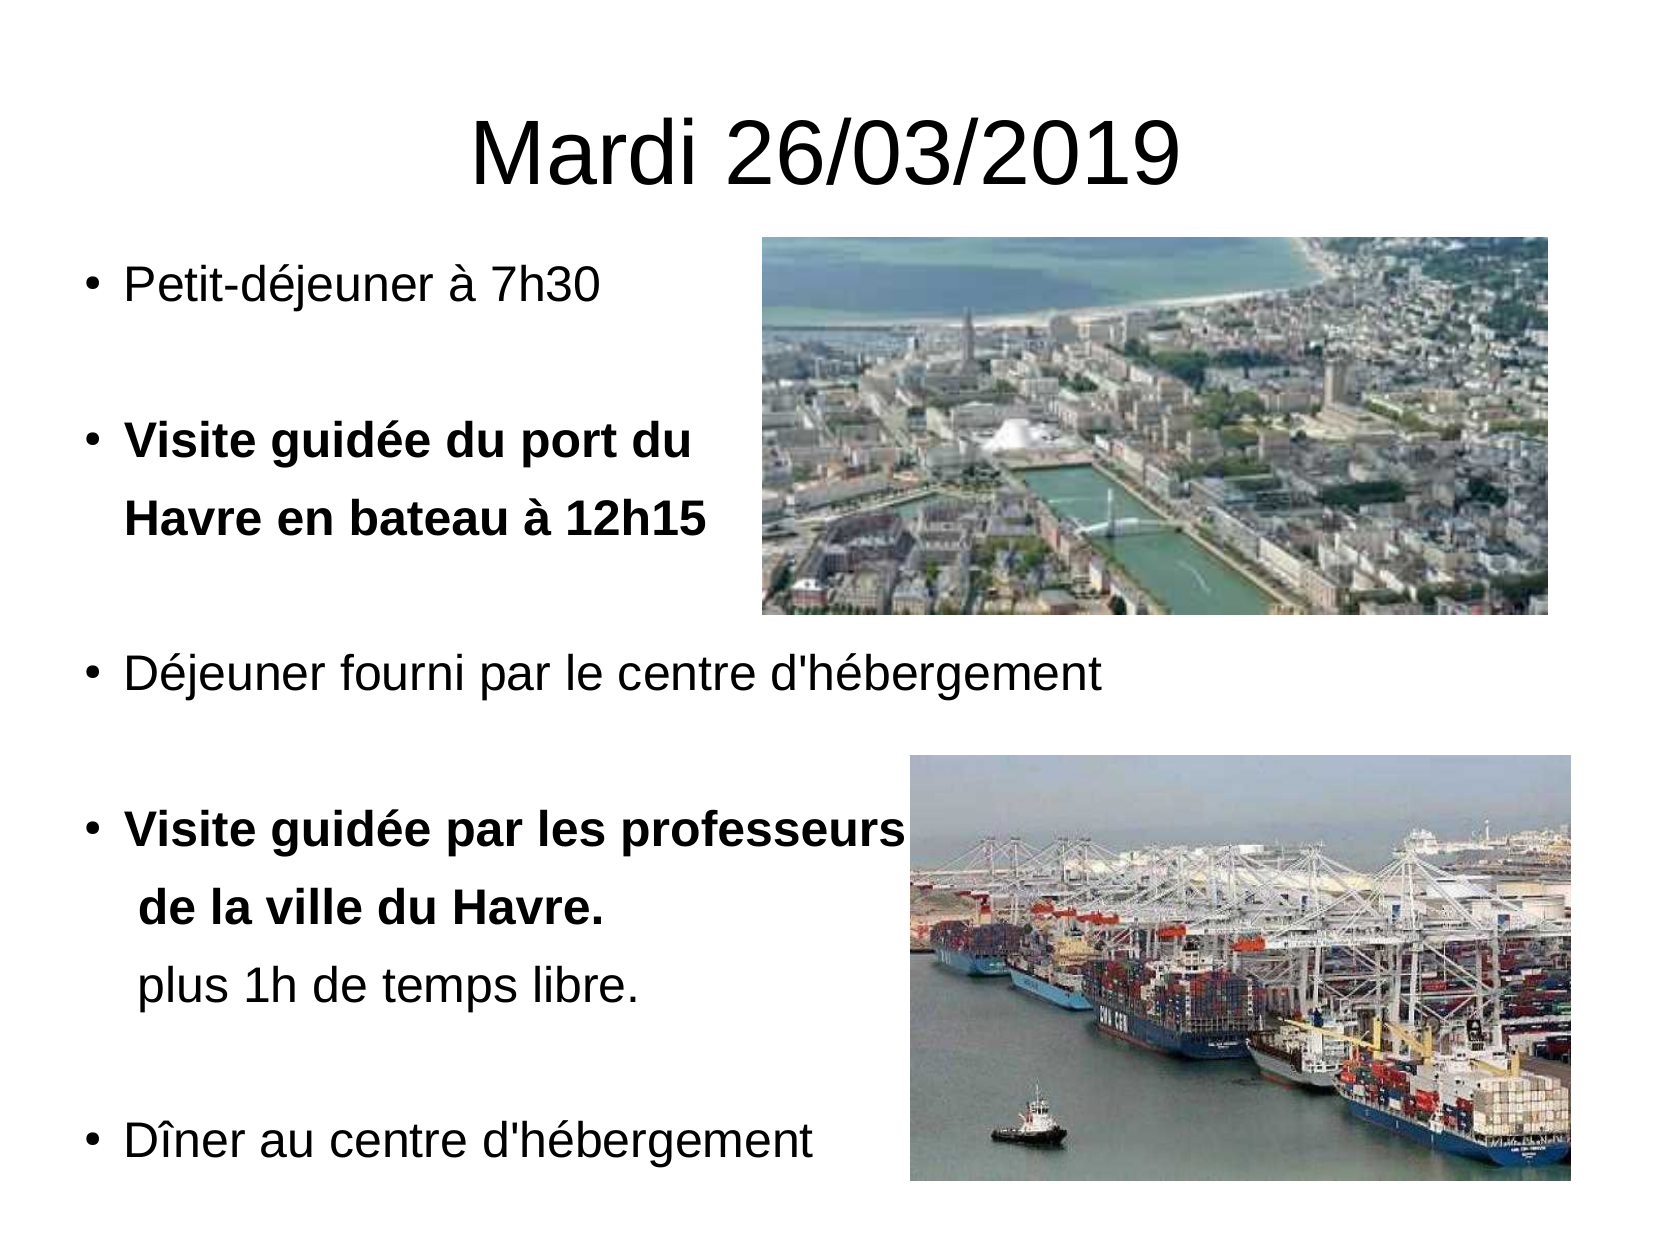

# Mardi 26/03/2019
Petit-déjeuner à 7h30
Visite guidée du port du
Havre en bateau à 12h15
Déjeuner fourni par le centre d'hébergement
Visite guidée par les professeurs
 de la ville du Havre.
 plus 1h de temps libre.
Dîner au centre d'hébergement